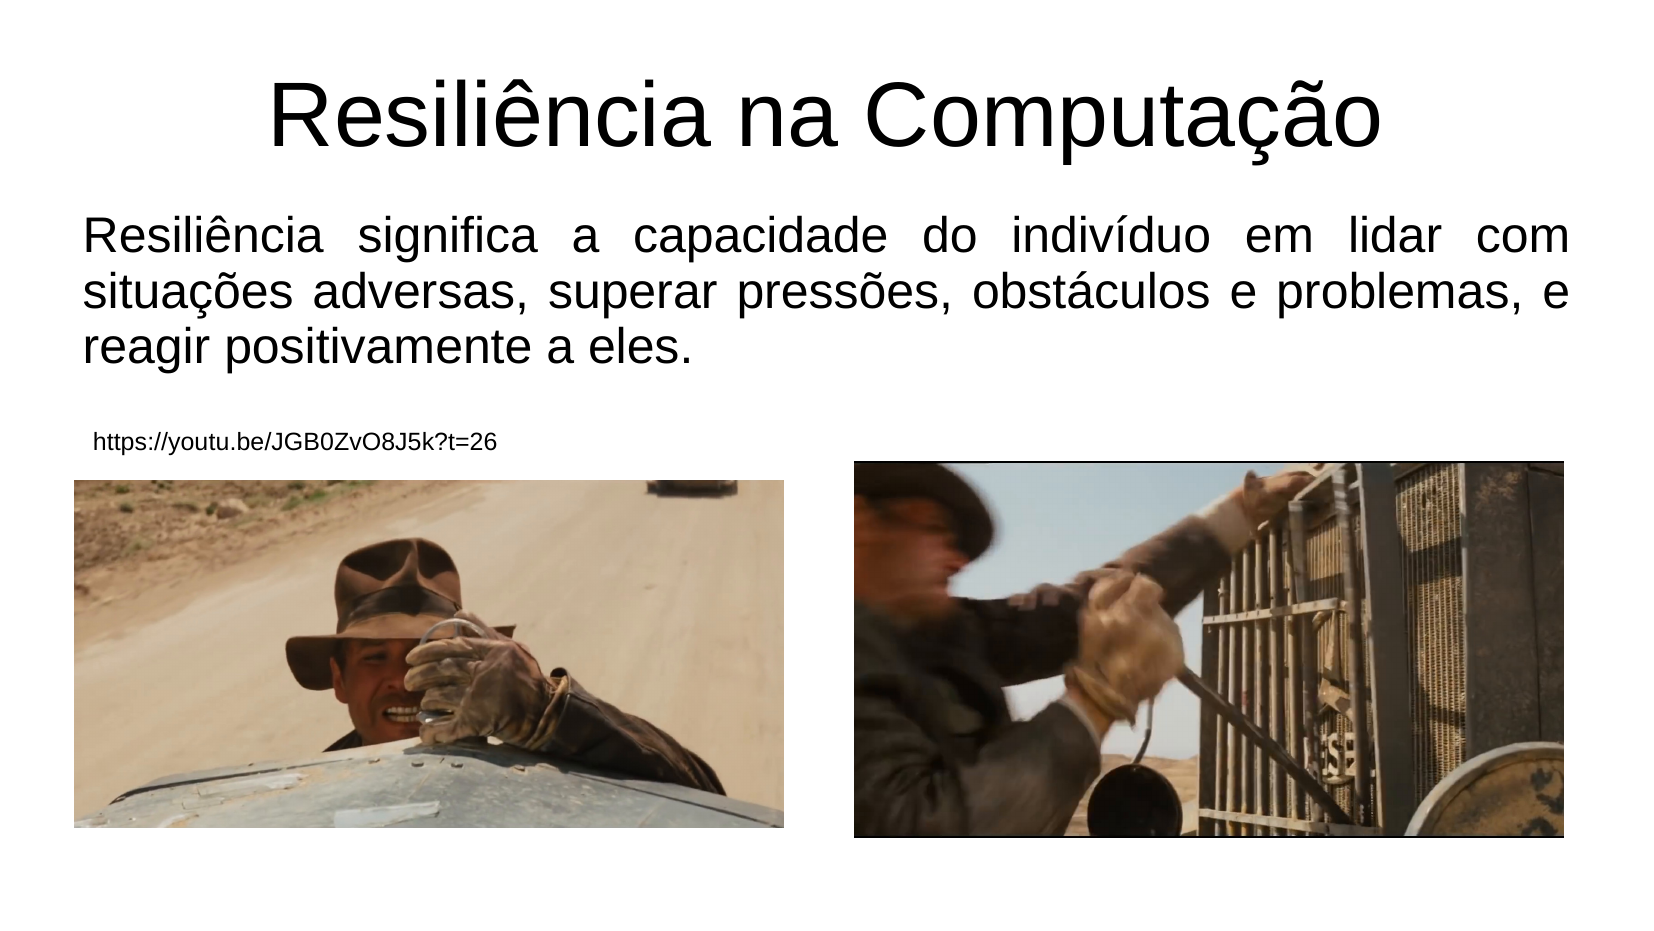

# Resiliência na Computação
Resiliência significa a capacidade do indivíduo em lidar com situações adversas, superar pressões, obstáculos e problemas, e reagir positivamente a eles.
https://youtu.be/JGB0ZvO8J5k?t=26